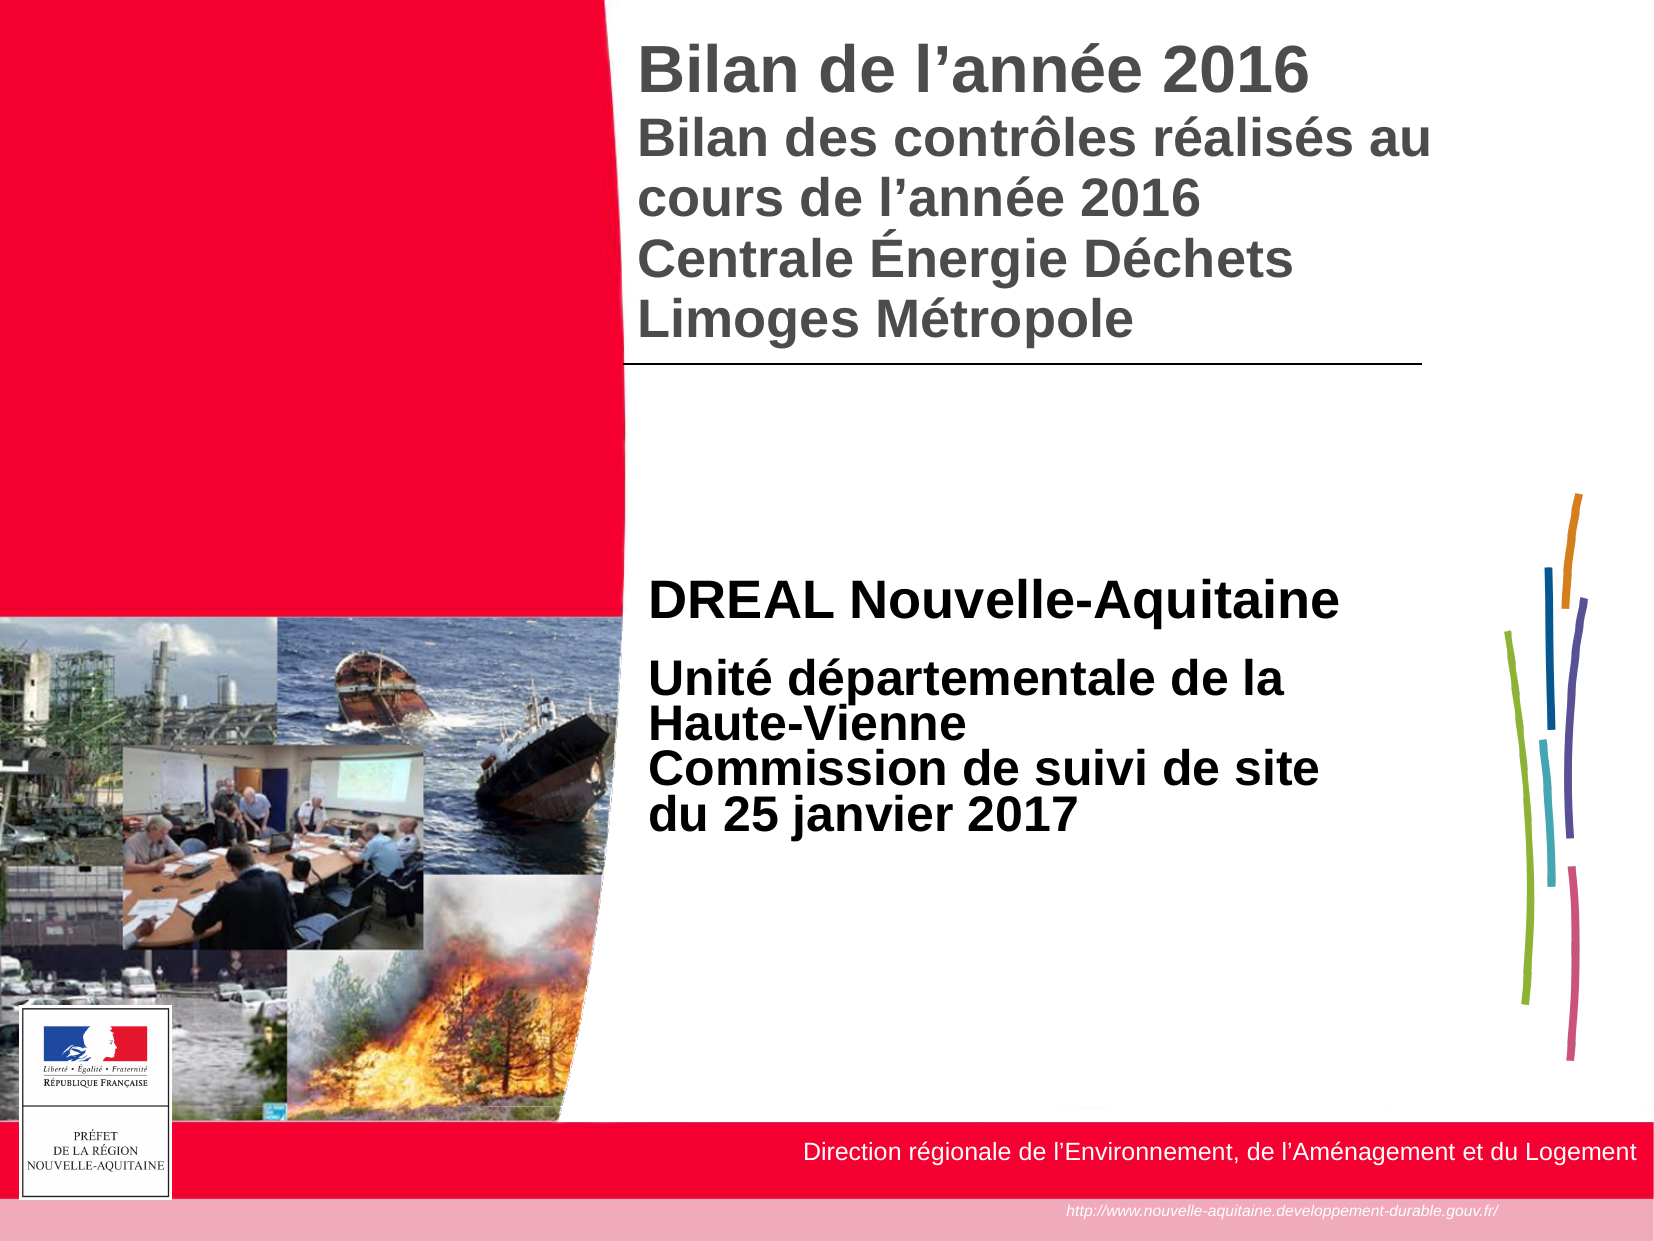

# Bilan de l’année 2016 Bilan des contrôles réalisés au cours de l’année 2016 Centrale Énergie Déchets Limoges Métropole
DREAL Nouvelle-Aquitaine
Unité départementale de la Haute-Vienne
Commission de suivi de site
du 25 janvier 2017